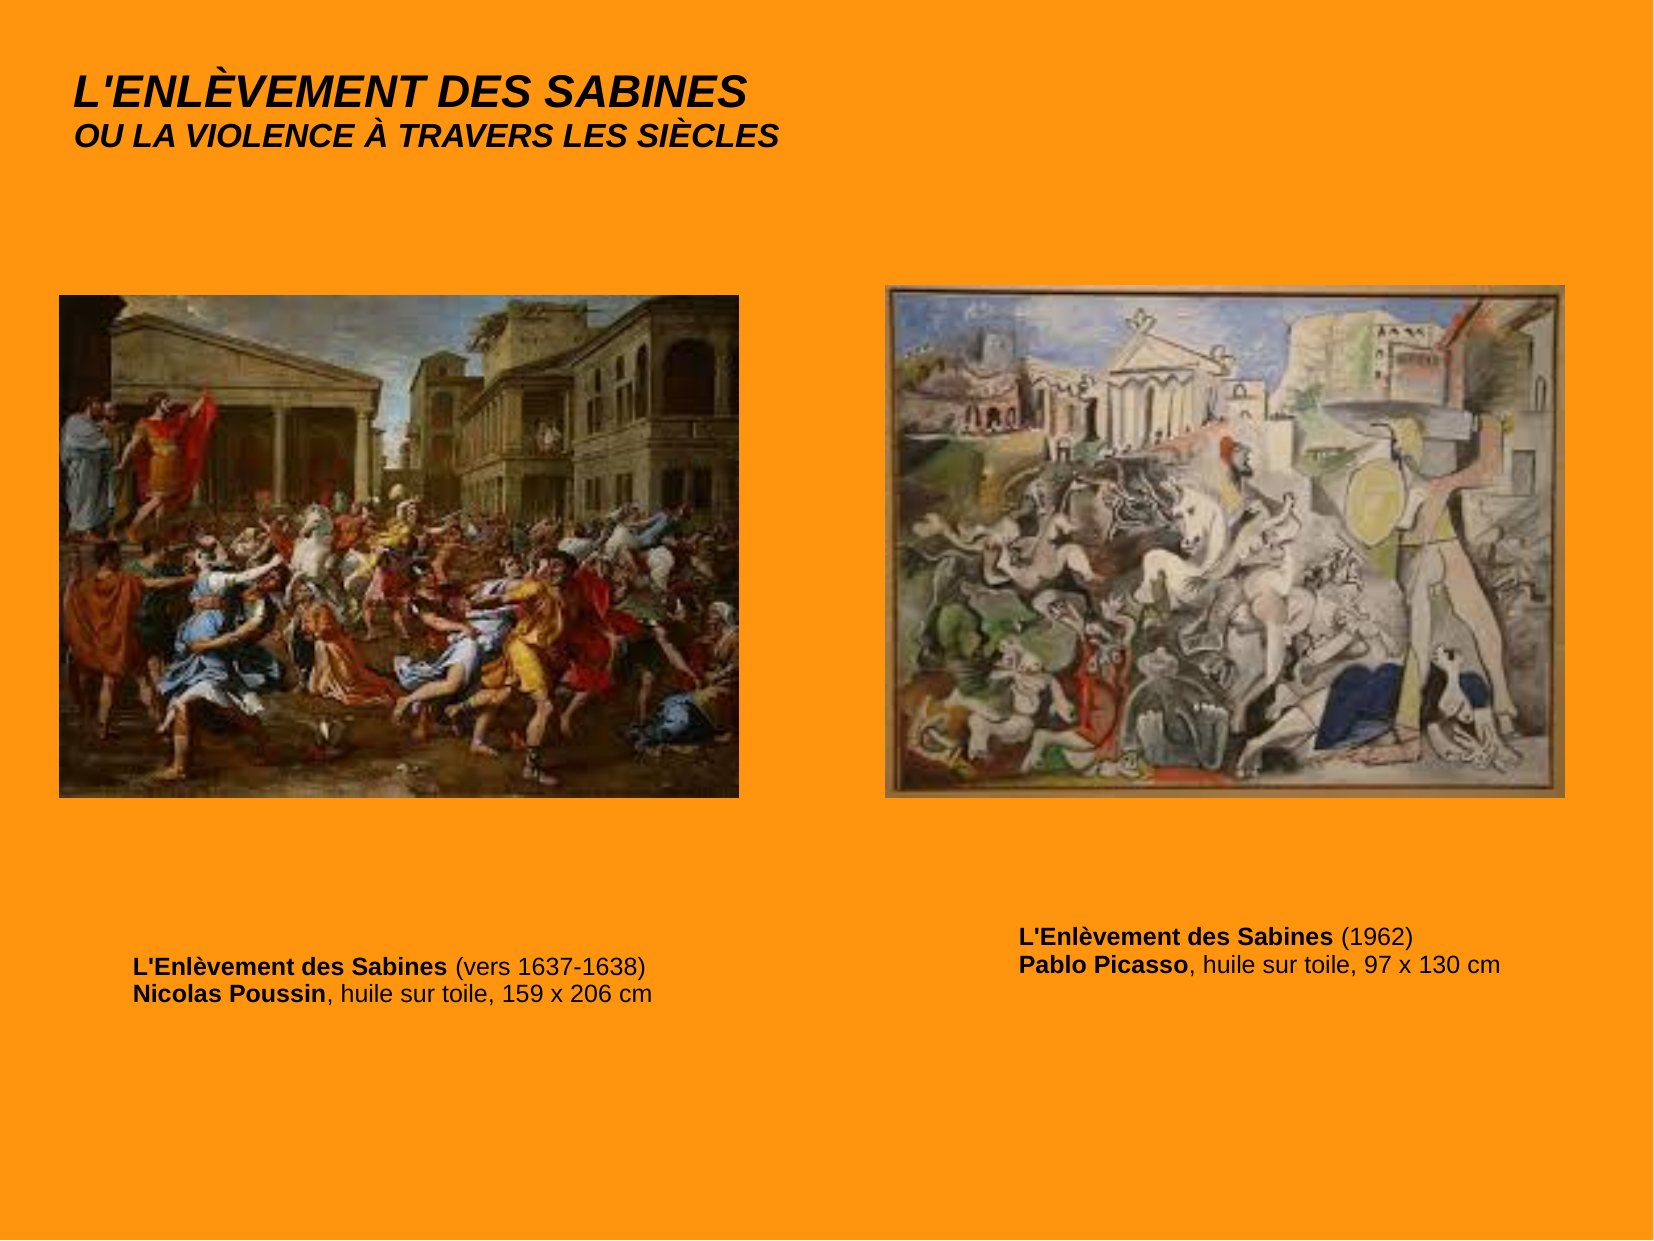

L'ENLÈVEMENT DES SABINES
OU LA VIOLENCE À TRAVERS LES SIÈCLES
L'Enlèvement des Sabines (1962)
Pablo Picasso, huile sur toile, 97 x 130 cm
L'Enlèvement des Sabines (vers 1637-1638)
Nicolas Poussin, huile sur toile, 159 x 206 cm